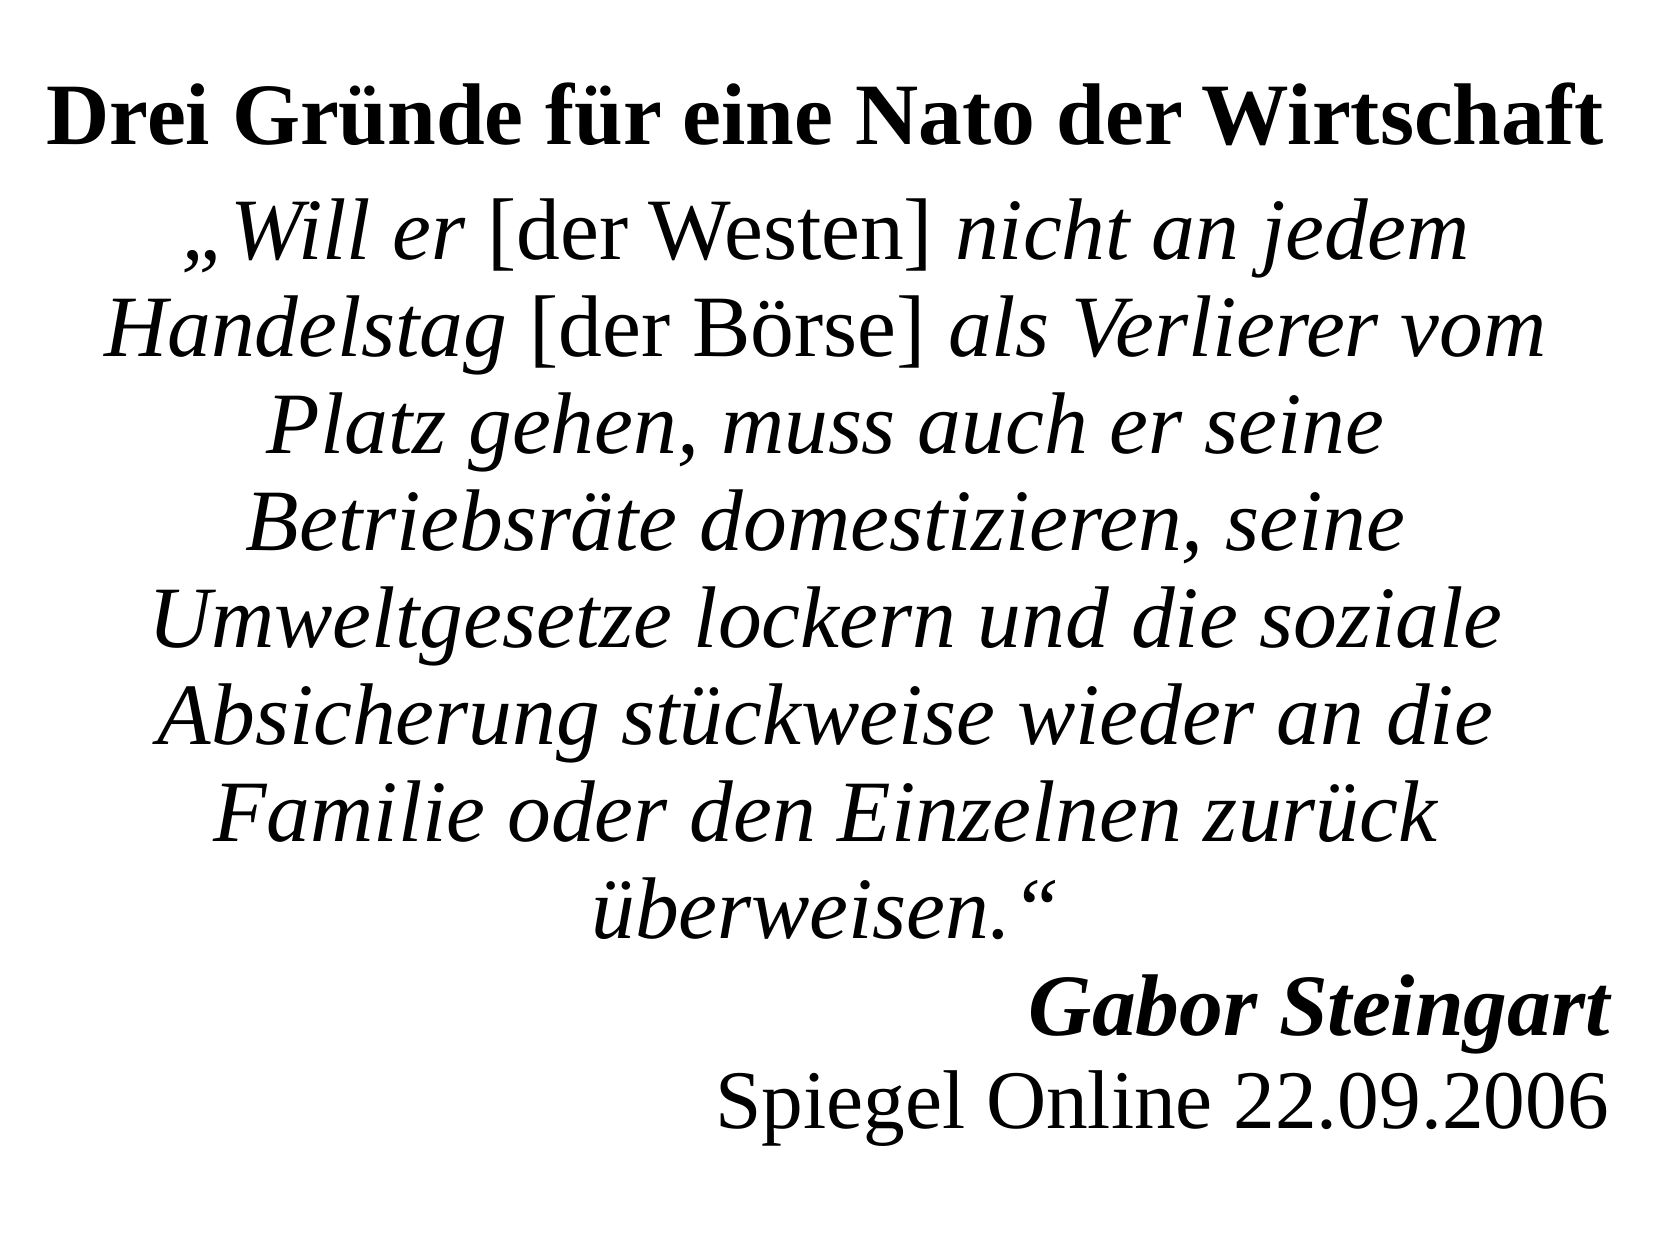

Drei Gründe für eine Nato der Wirtschaft
„Will er [der Westen] nicht an jedem Handelstag [der Börse] als Verlierer vom Platz gehen, muss auch er seine Betriebsräte domestizieren, seine Umweltgesetze lockern und die soziale Absicherung stückweise wieder an die Familie oder den Einzelnen zurück überweisen.“
Gabor Steingart
Spiegel Online 22.09.2006